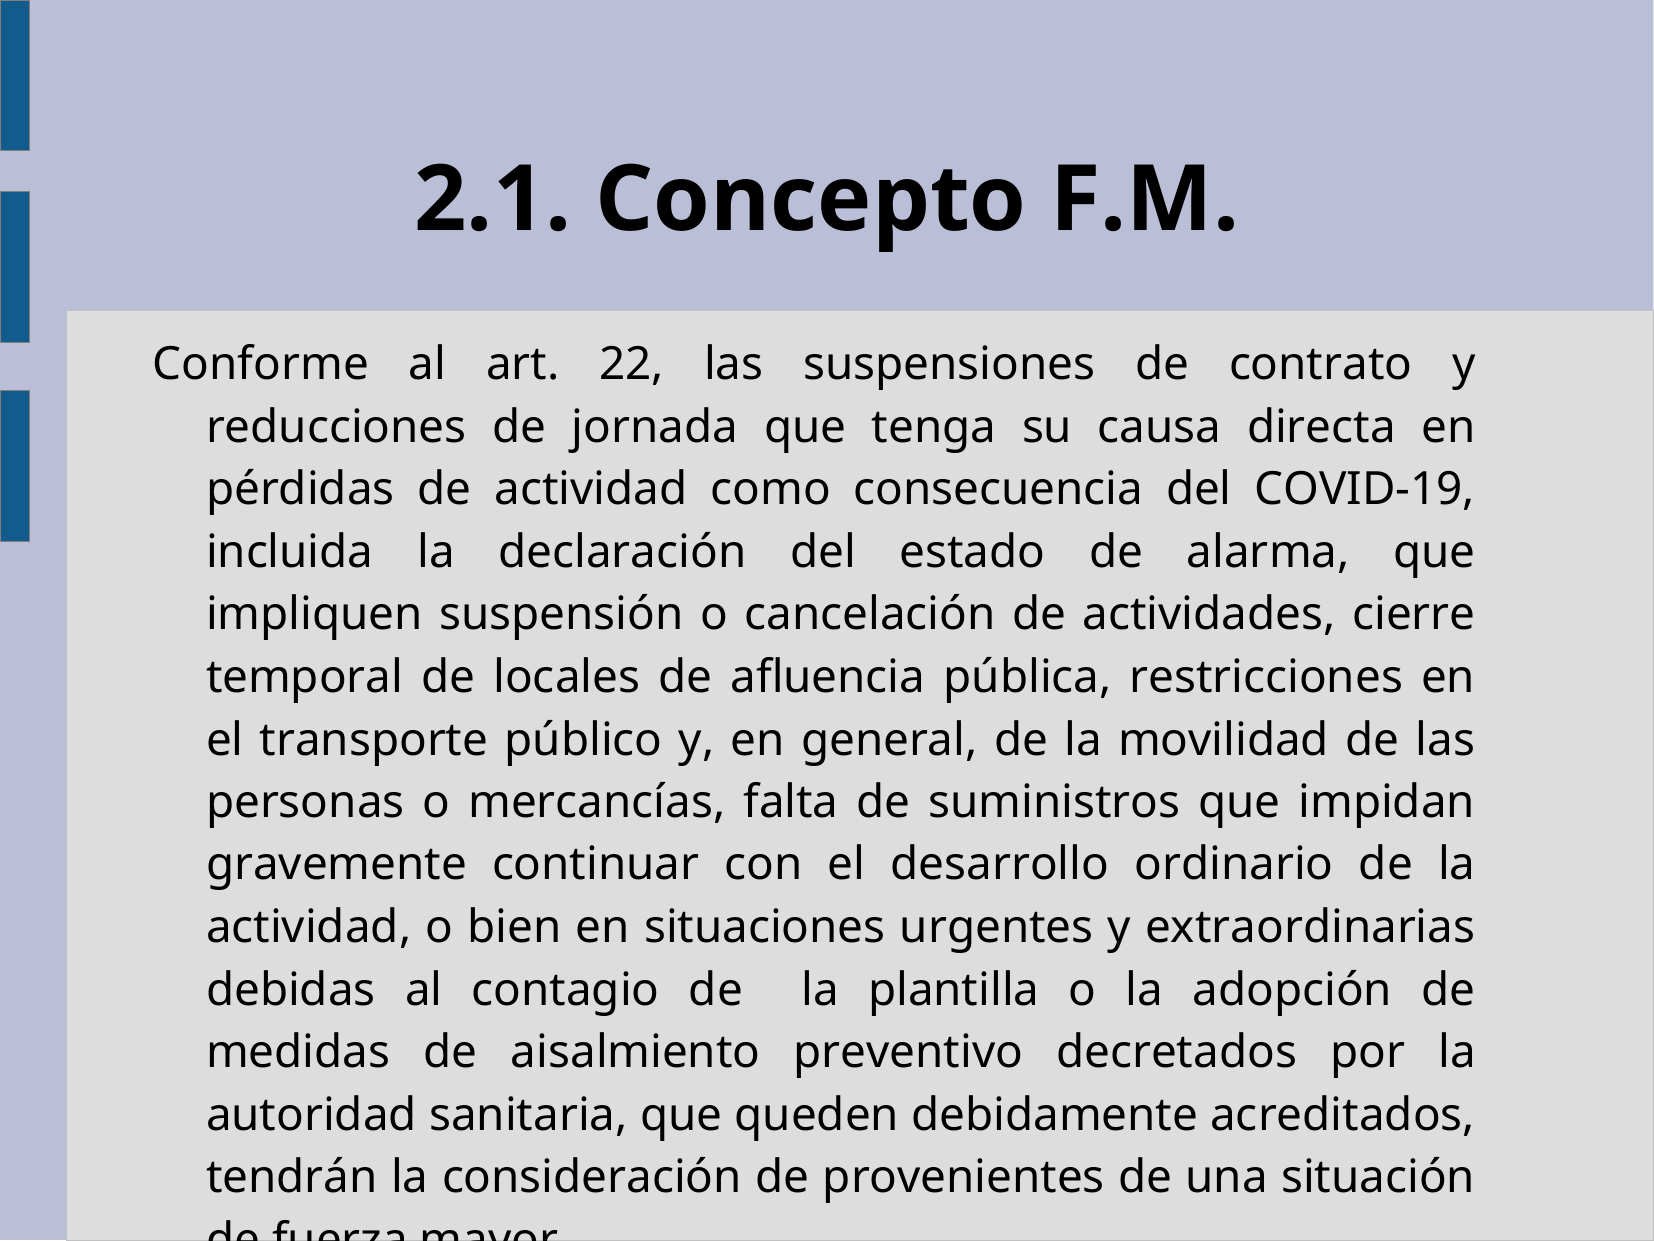

# 2.1. Concepto F.M.
Conforme al art. 22, las suspensiones de contrato y reducciones de jornada que tenga su causa directa en pérdidas de actividad como consecuencia del COVID-19, incluida la declaración del estado de alarma, que impliquen suspensión o cancelación de actividades, cierre temporal de locales de afluencia pública, restricciones en el transporte público y, en general, de la movilidad de las personas o mercancías, falta de suministros que impidan gravemente continuar con el desarrollo ordinario de la actividad, o bien en situaciones urgentes y extraordinarias debidas al contagio de la plantilla o la adopción de medidas de aisalmiento preventivo decretados por la autoridad sanitaria, que queden debidamente acreditados, tendrán la consideración de provenientes de una situación de fuerza mayor.